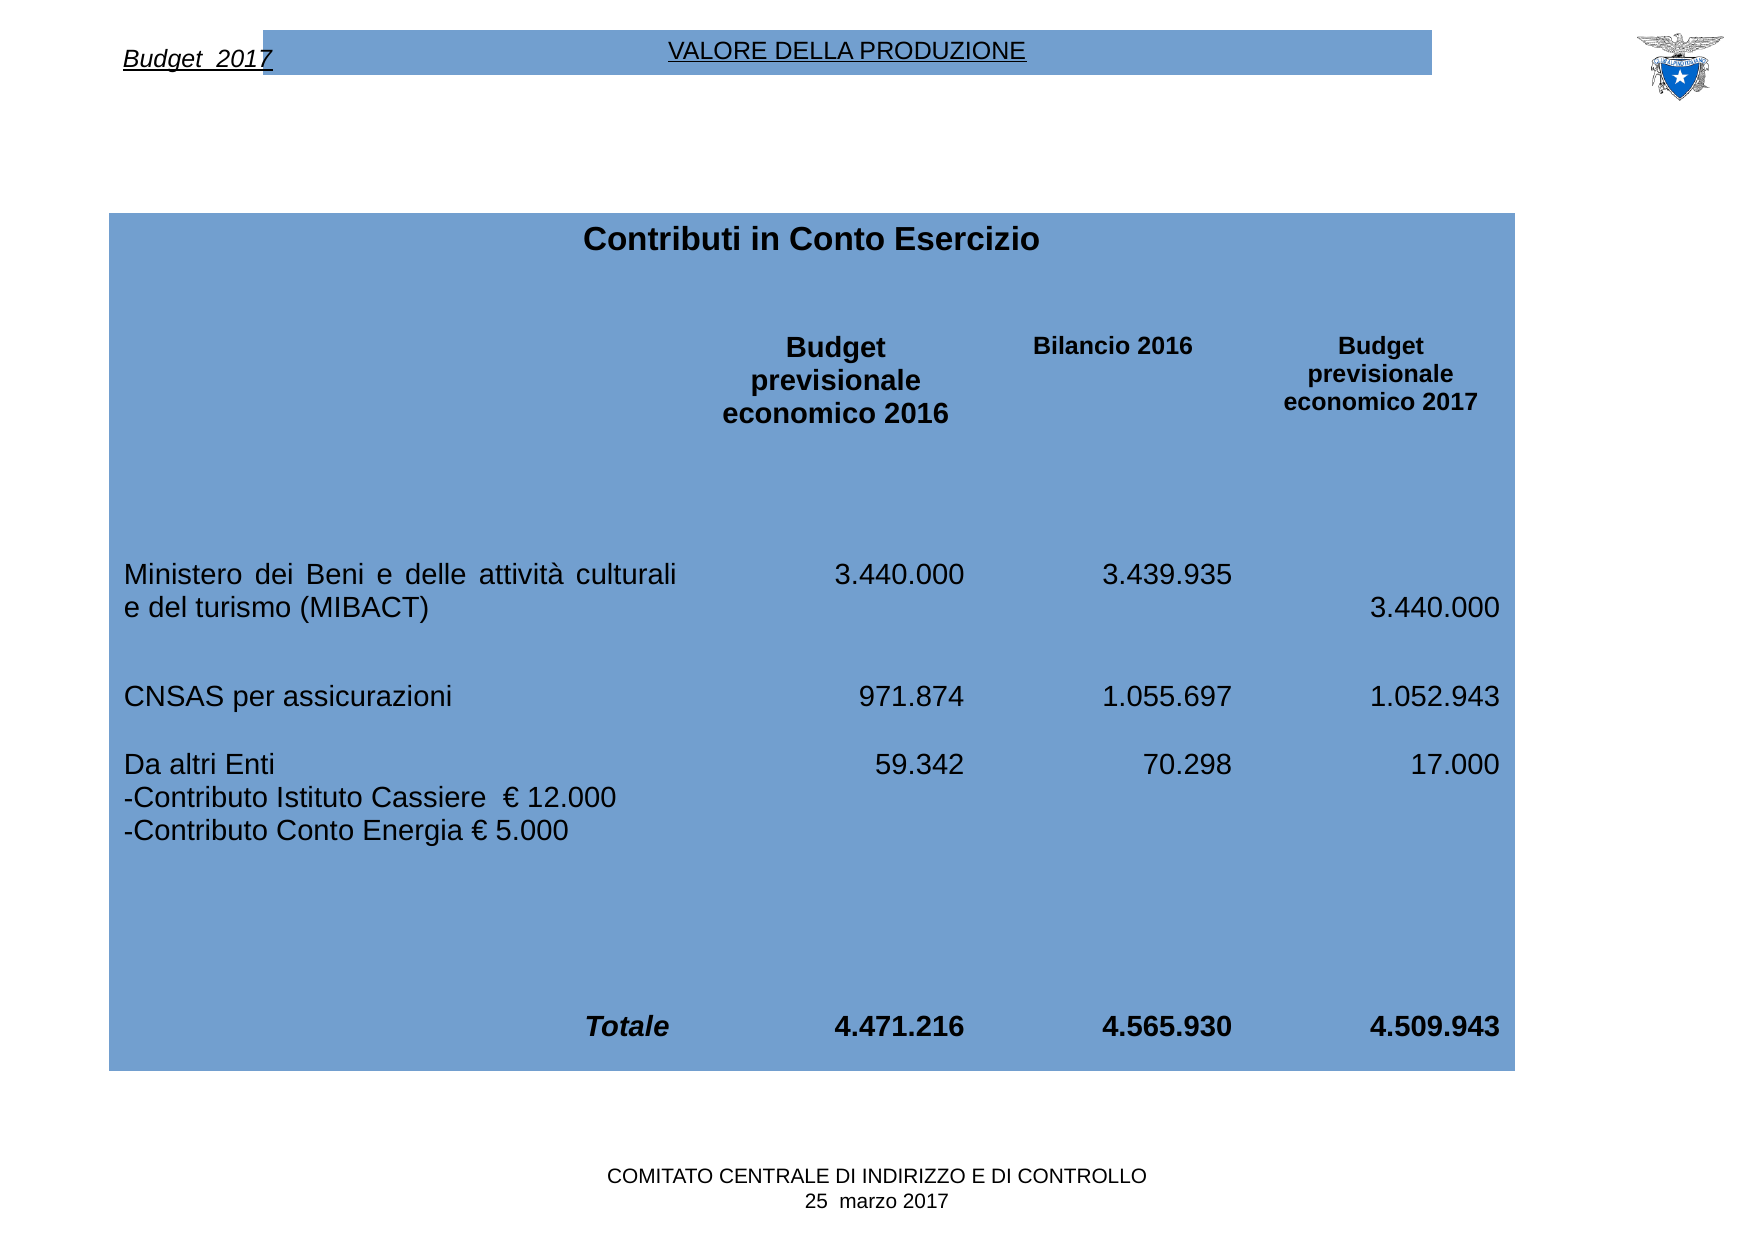

| VALORE DELLA PRODUZIONE |
| --- |
Budget 2017
| Contributi in Conto Esercizio | | | |
| --- | --- | --- | --- |
| | Budget previsionale economico 2016 | Bilancio 2016 | Budget previsionale economico 2017 |
| Ministero dei Beni e delle attività culturali e del turismo (MIBACT) | 3.440.000 | 3.439.935 | 3.440.000 |
| CNSAS per assicurazioni | 971.874 | 1.055.697 | 1.052.943 |
| Da altri Enti Contributo Istituto Cassiere € 12.000 Contributo Conto Energia € 5.000 | 59.342 | 70.298 | 17.000 |
| Totale | 4.471.216 | 4.565.930 | 4.509.943 |
COMITATO CENTRALE DI INDIRIZZO E DI CONTROLLO
25 marzo 2017